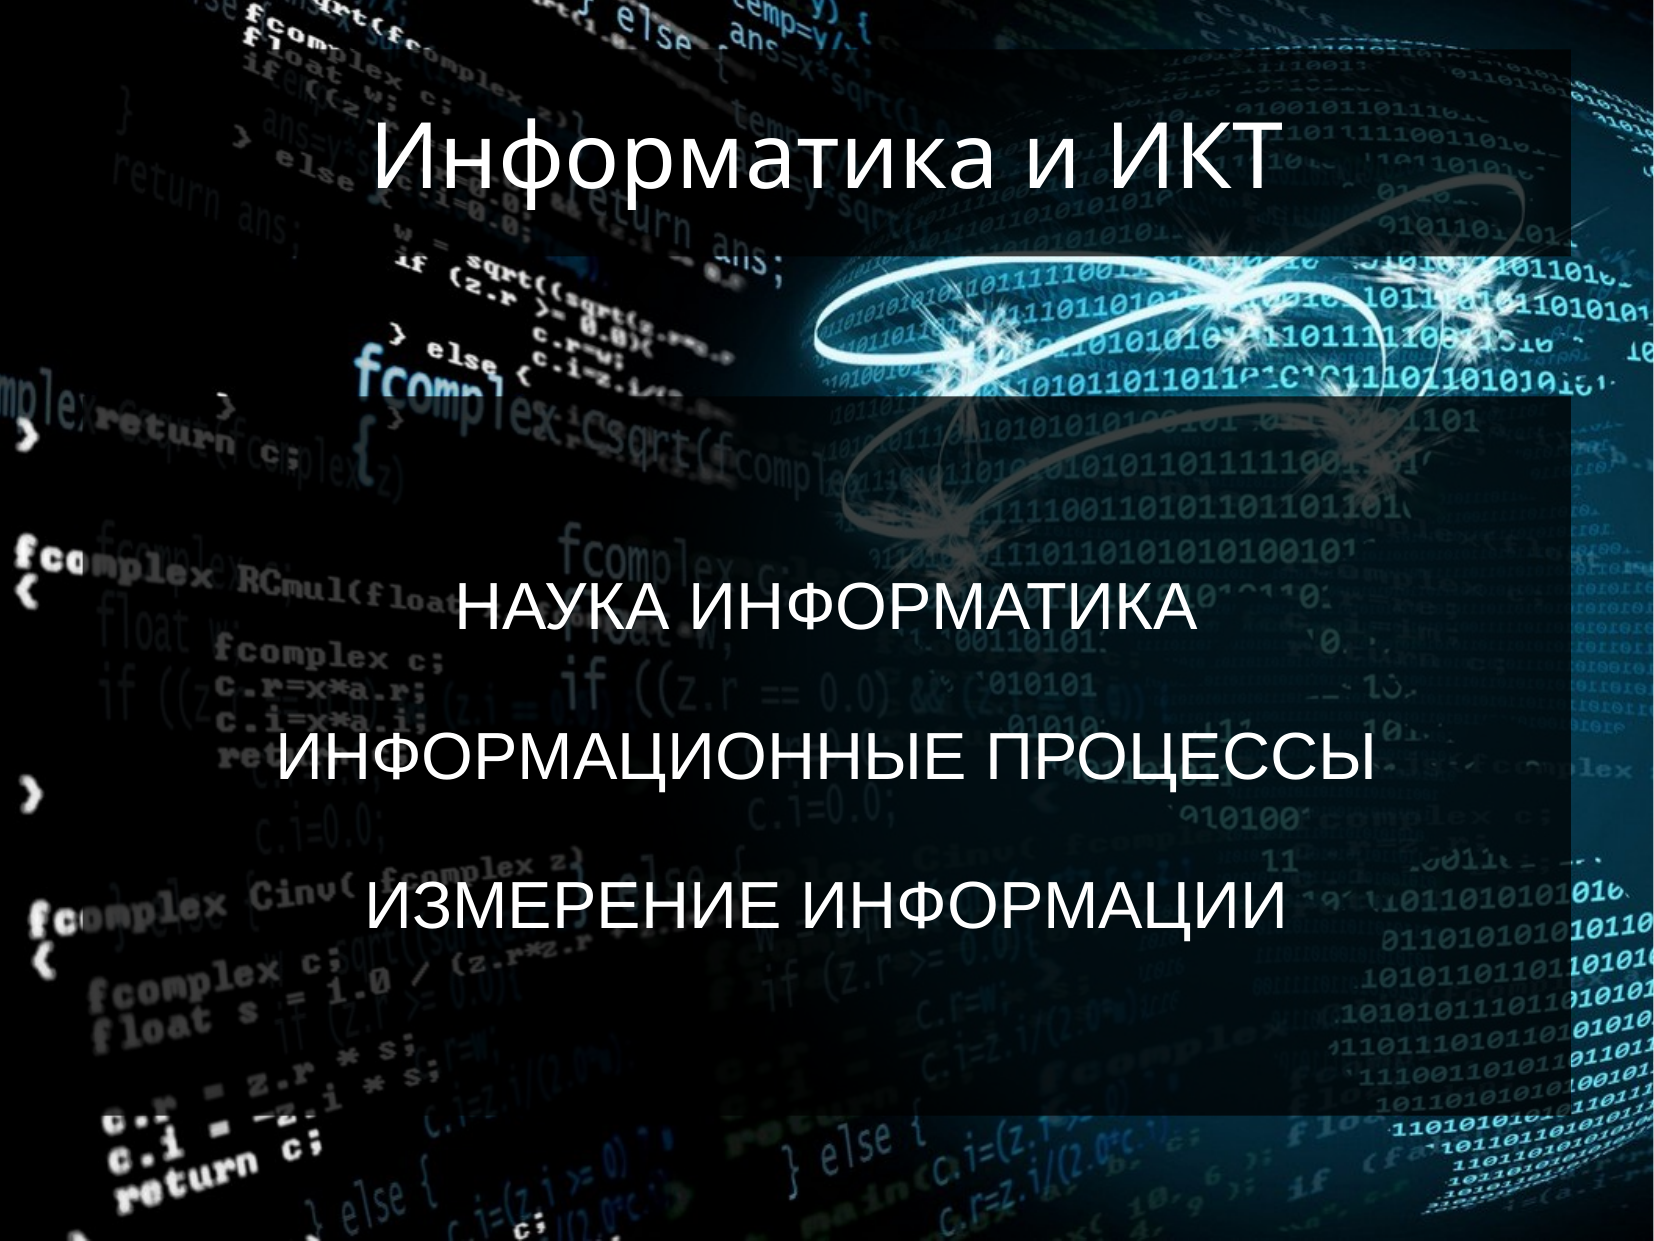

# Информатика и ИКТ
НАУКА ИНФОРМАТИКА
ИНФОРМАЦИОННЫЕ ПРОЦЕССЫ
ИЗМЕРЕНИЕ ИНФОРМАЦИИ